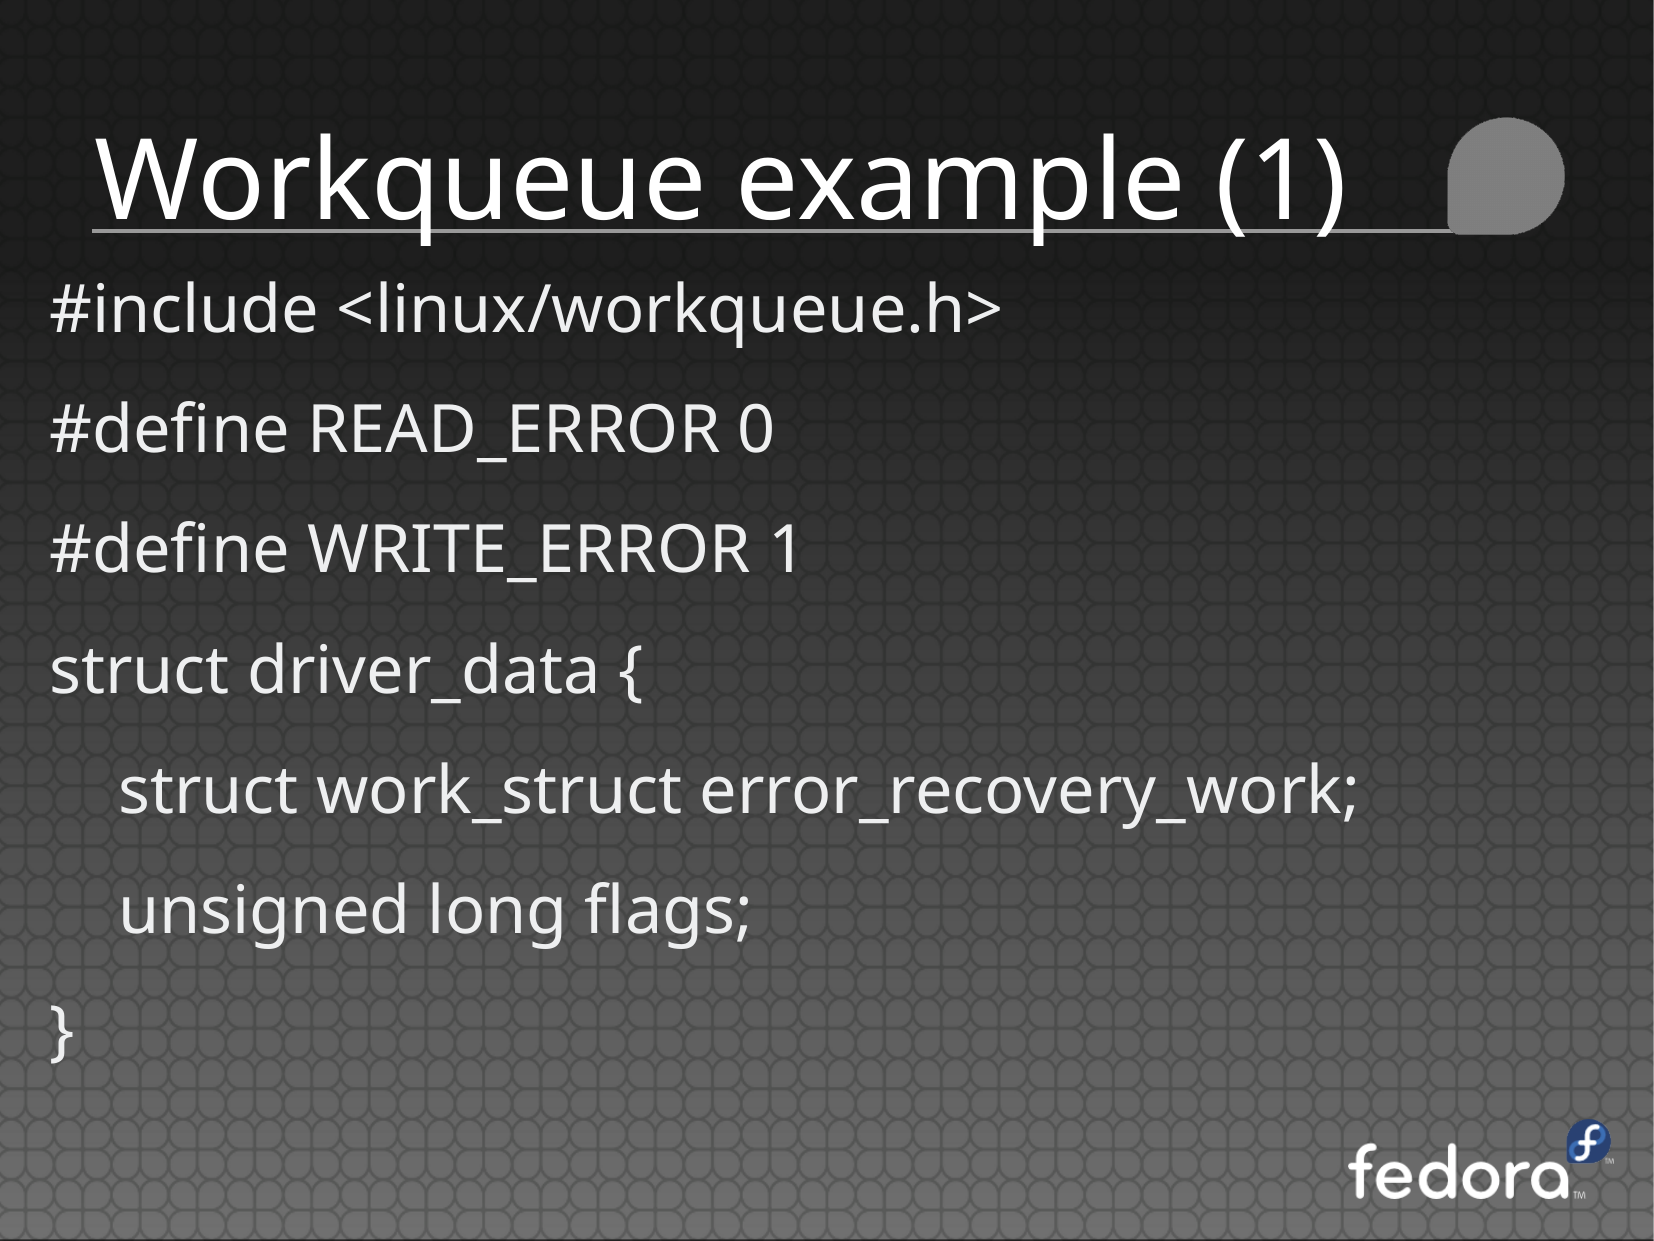

Workqueue example (1)
# #include <linux/workqueue.h>
#define READ_ERROR 0
#define WRITE_ERROR 1
struct driver_data {
 struct work_struct error_recovery_work;
 unsigned long flags;
}